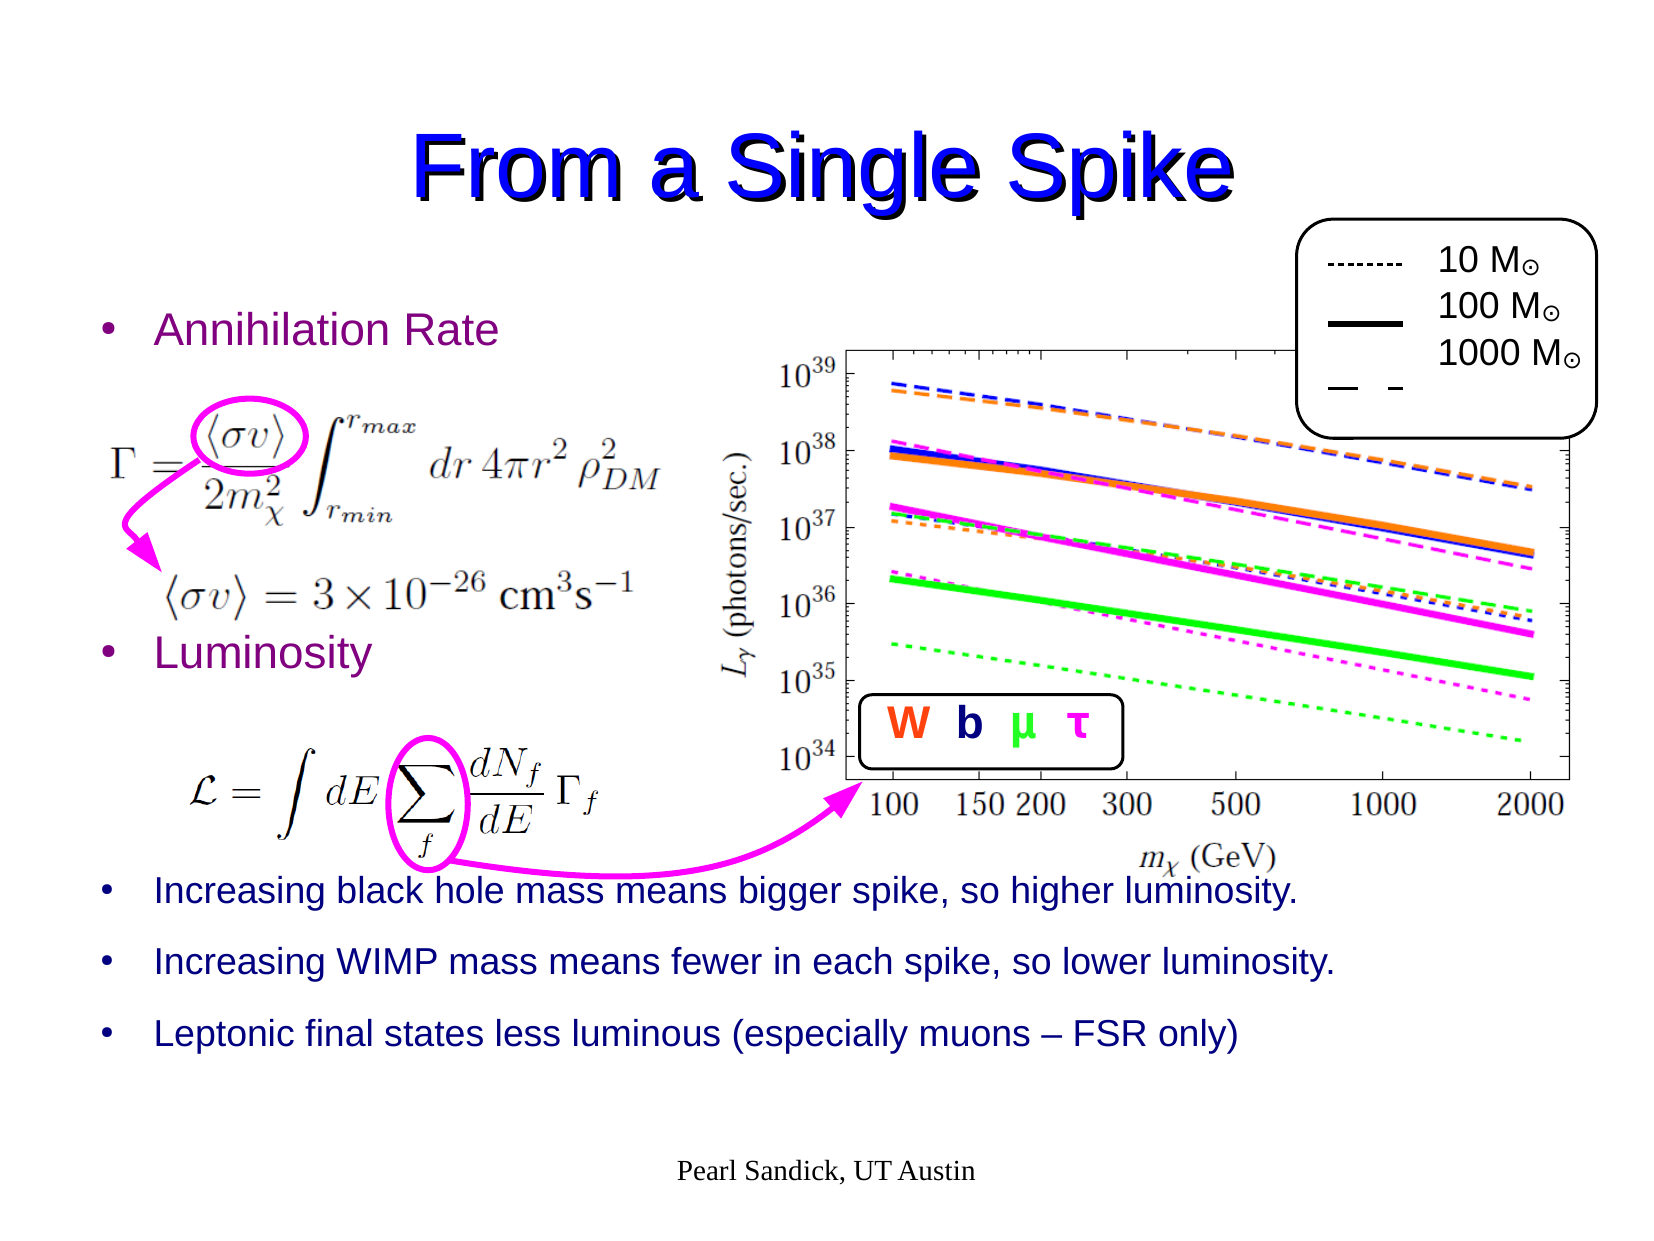

# From a Single Spike
10 M⊙
100 M⊙
1000 M⊙
Annihilation Rate
Luminosity
Increasing black hole mass means bigger spike, so higher luminosity.
Increasing WIMP mass means fewer in each spike, so lower luminosity.
Leptonic final states less luminous (especially muons – FSR only)
W b μ τ
Pearl Sandick, UT Austin